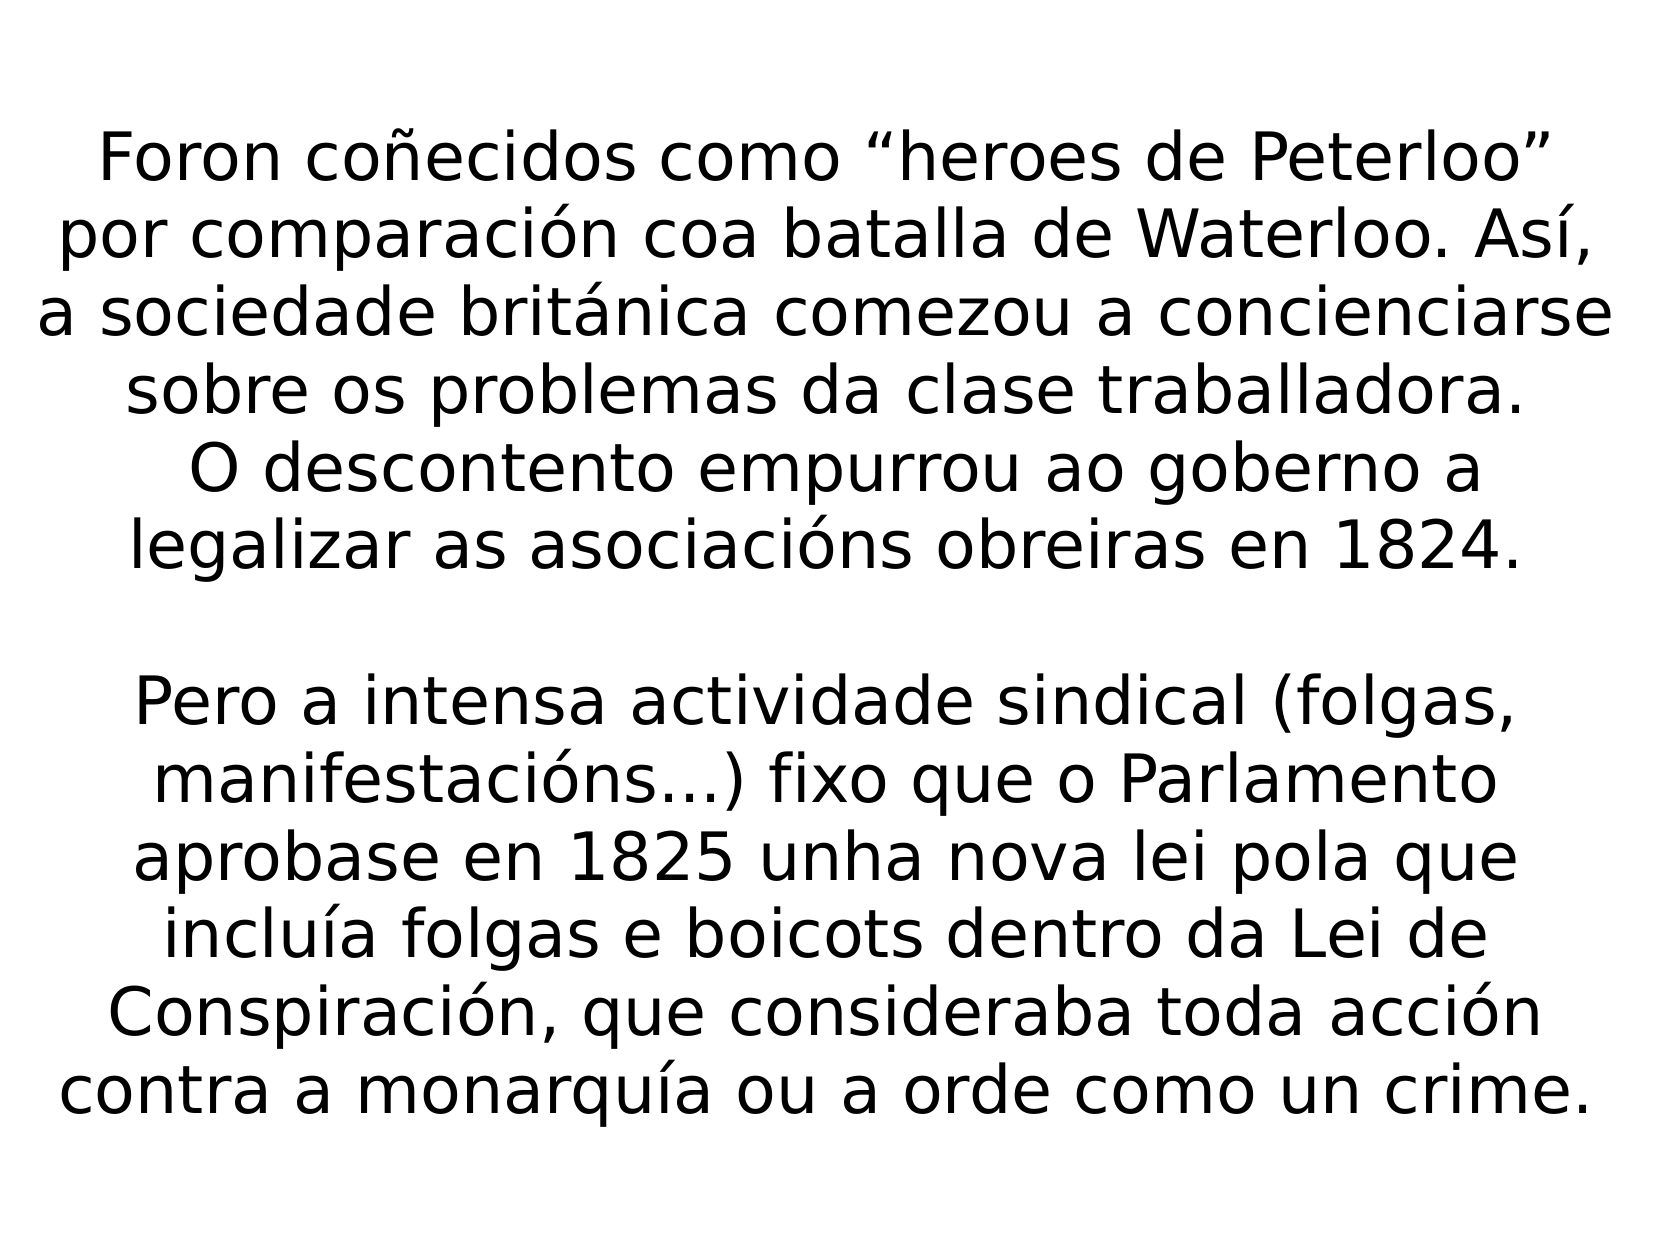

# Foron coñecidos como “heroes de Peterloo” por comparación coa batalla de Waterloo. Así, a sociedade británica comezou a concienciarse sobre os problemas da clase traballadora.
 O descontento empurrou ao goberno a legalizar as asociacións obreiras en 1824.
Pero a intensa actividade sindical (folgas, manifestacións...) fixo que o Parlamento aprobase en 1825 unha nova lei pola que incluía folgas e boicots dentro da Lei de Conspiración, que consideraba toda acción contra a monarquía ou a orde como un crime.